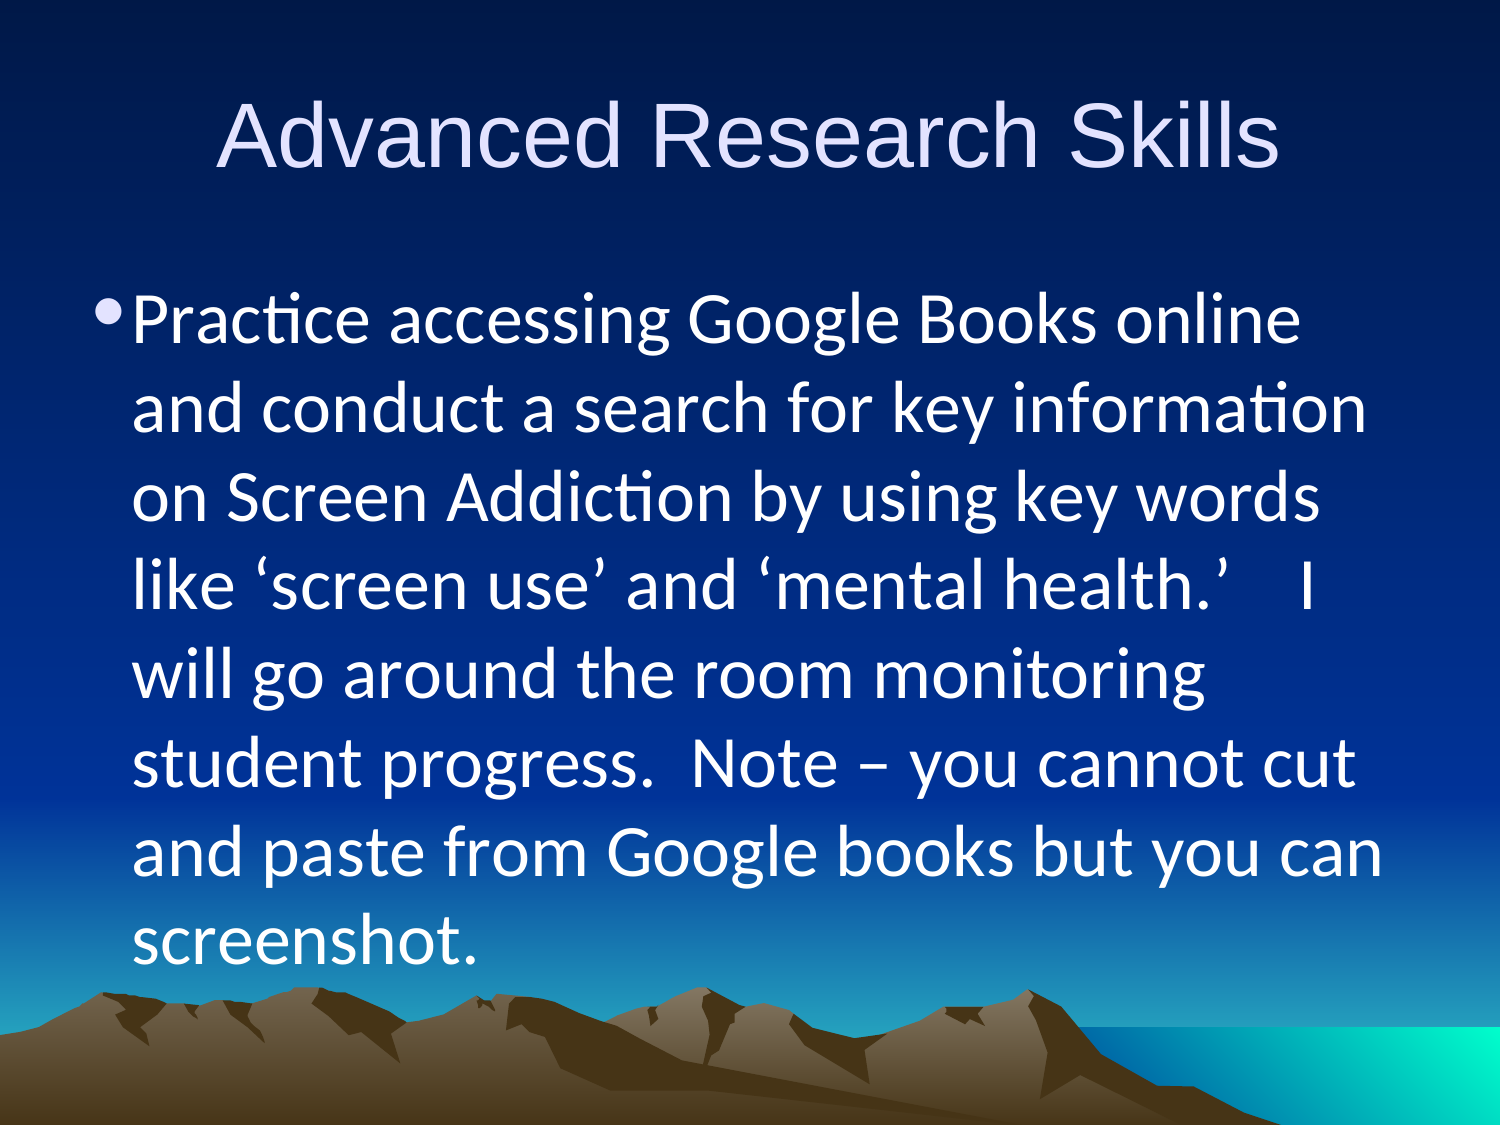

# Advanced Research Skills
Practice accessing Google Books online and conduct a search for key information on Screen Addiction by using key words like ‘screen use’ and ‘mental health.’ I will go around the room monitoring student progress. Note – you cannot cut and paste from Google books but you can screenshot.